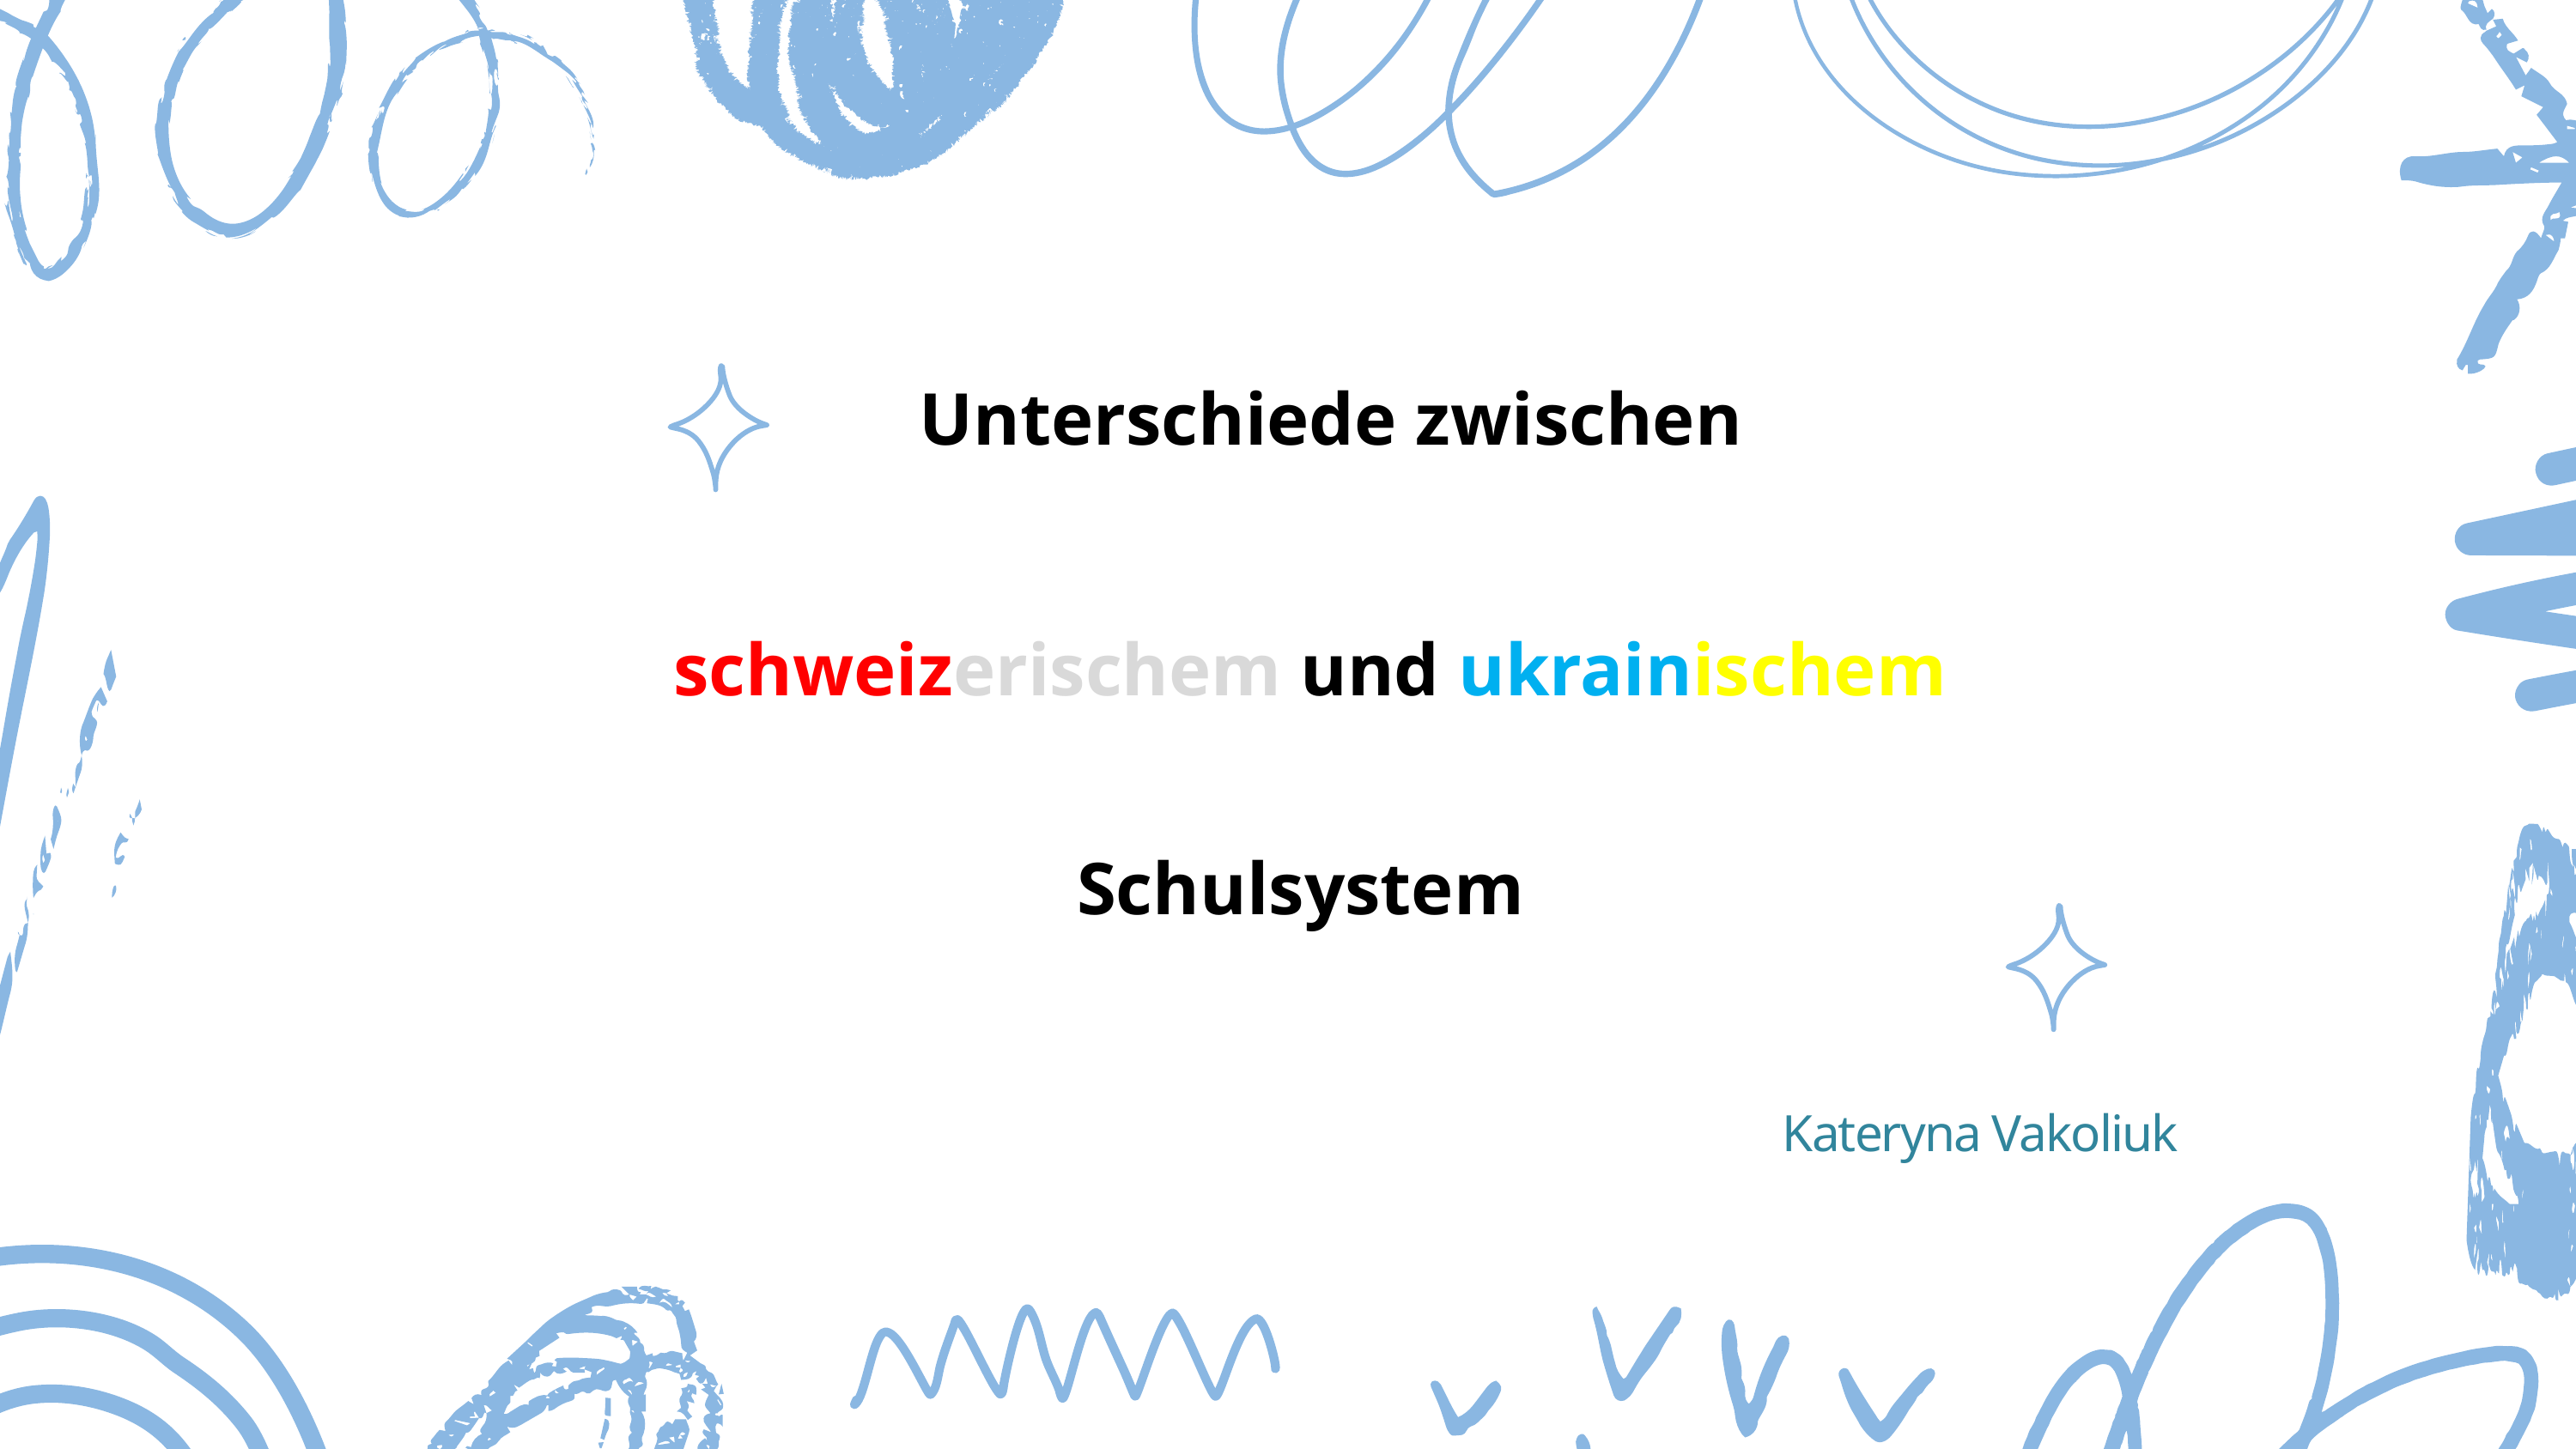

Unterschiede zwischen
 schweizerischem und ukrainischem Schulsystem
Kateryna Vakoliuk